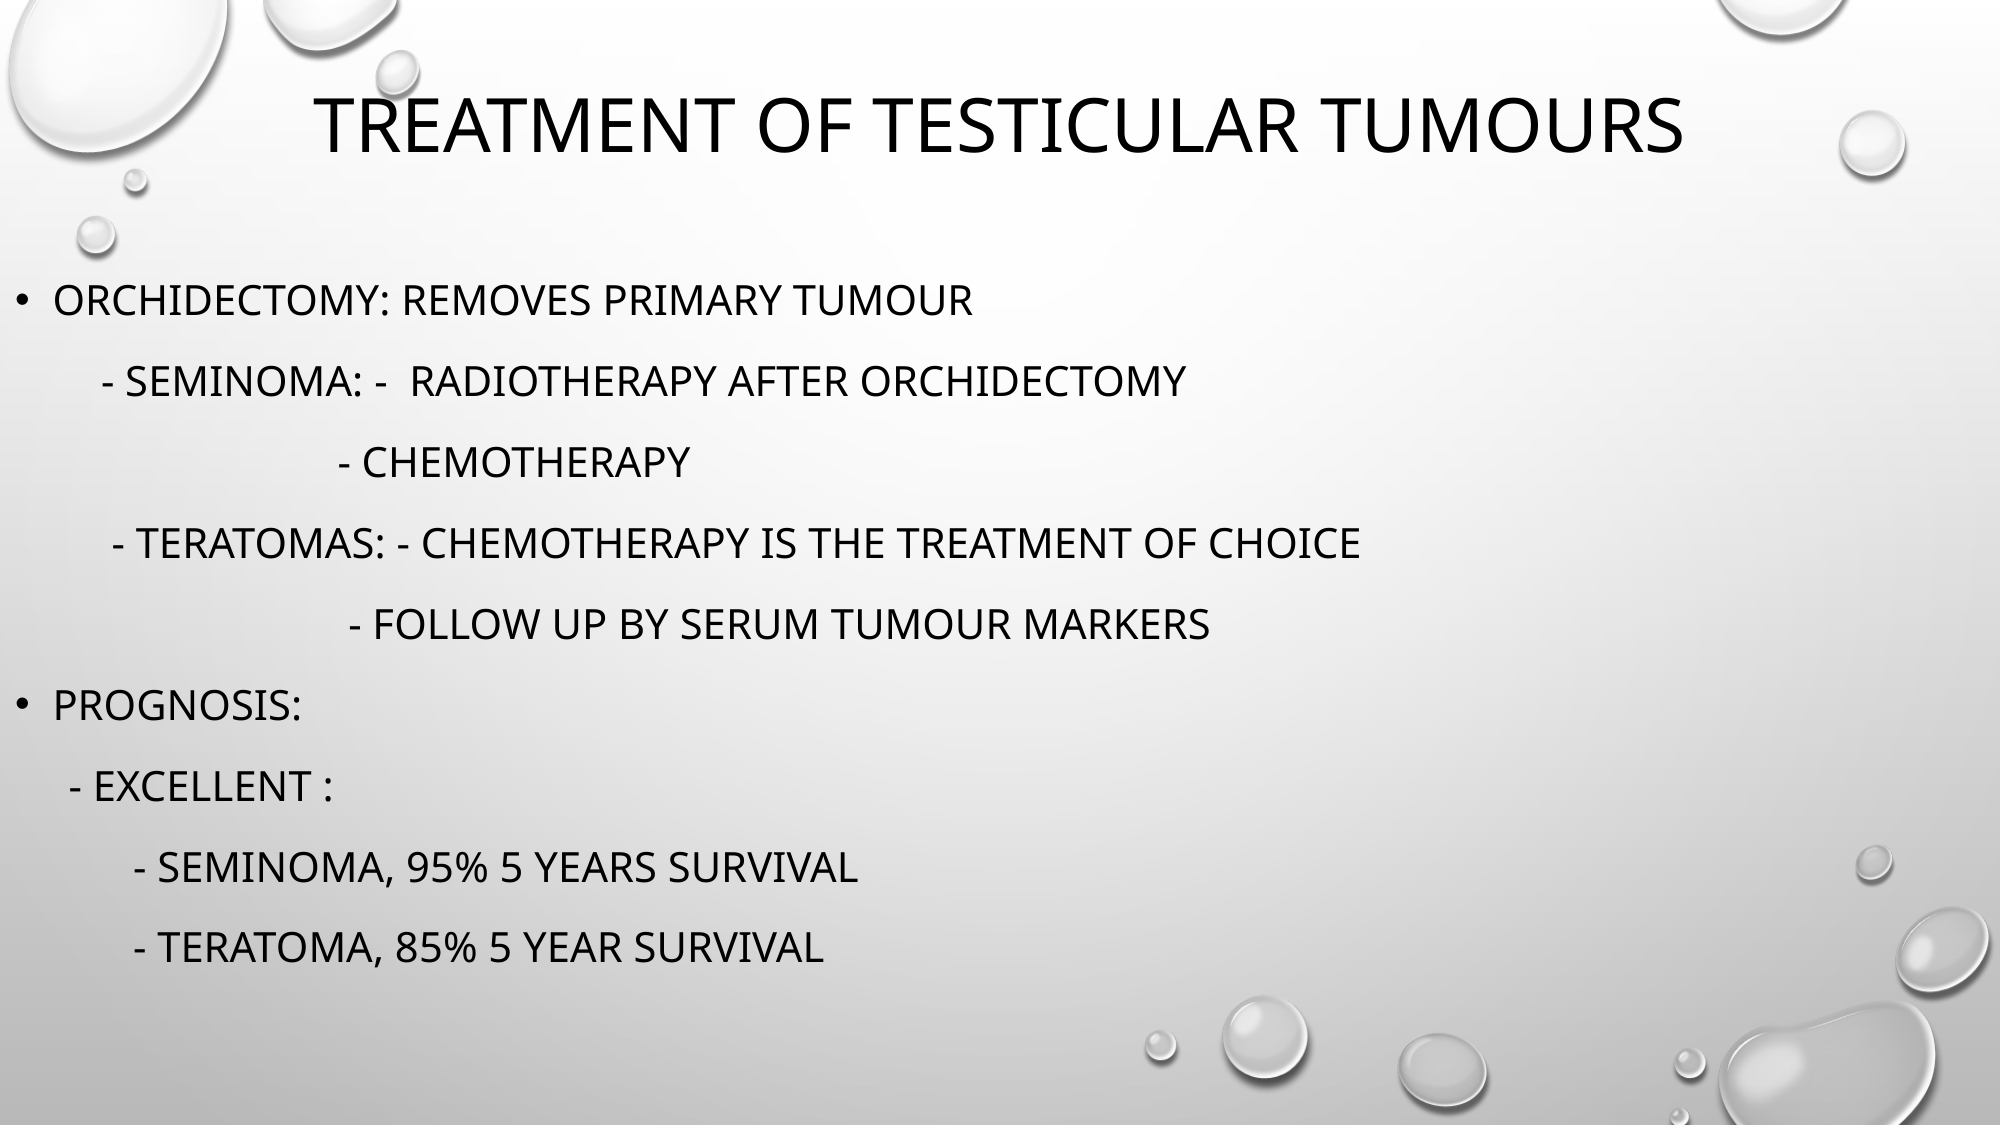

# Treatment OF TESTICULAR TUMOURS
Orchidectomy: removes primary tumour
 - Seminoma: - Radiotherapy after orchidectomy
 - Chemotherapy
 - Teratomas: - Chemotherapy is the treatment of choice
 - Follow up by serum tumour markers
Prognosis:
 - Excellent :
 - Seminoma, 95% 5 years survival
 - Teratoma, 85% 5 year survival